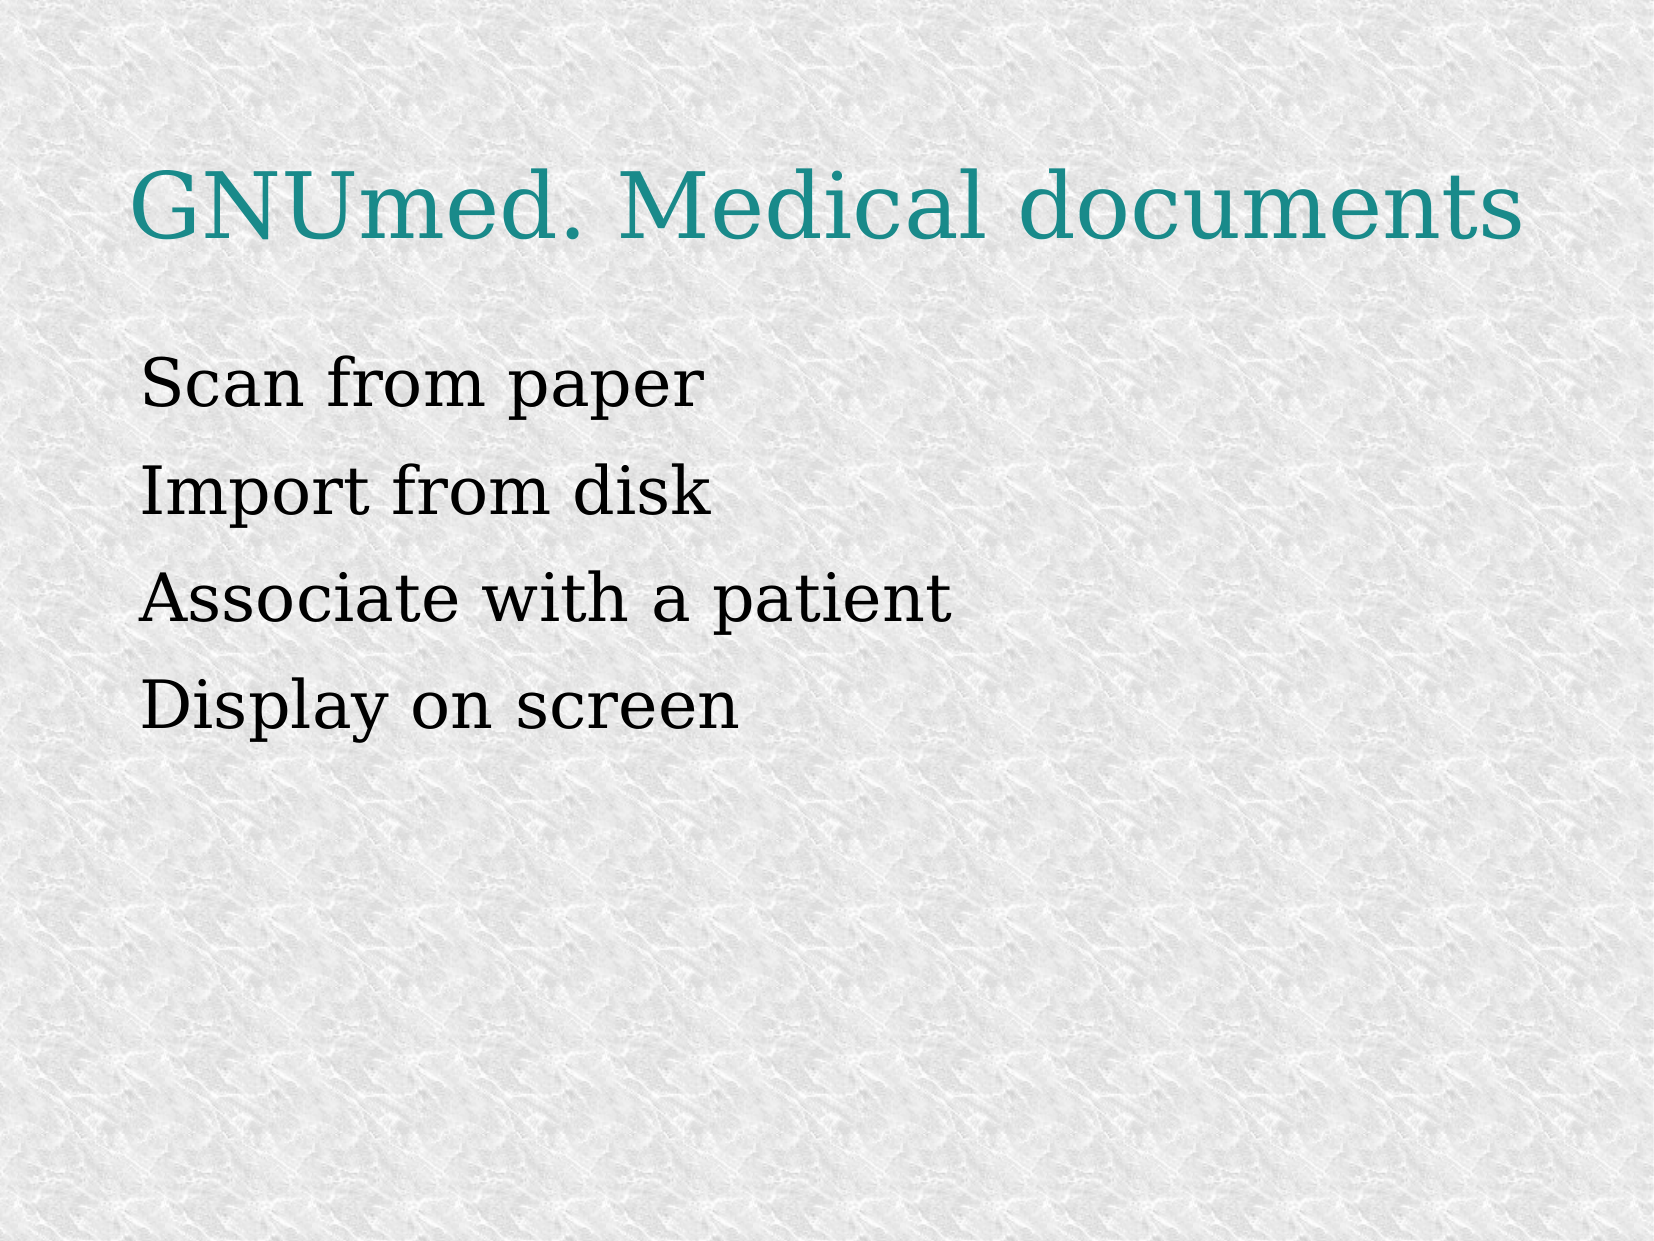

# GNUmed. Medical documents
Scan from paper
Import from disk
Associate with a patient
Display on screen